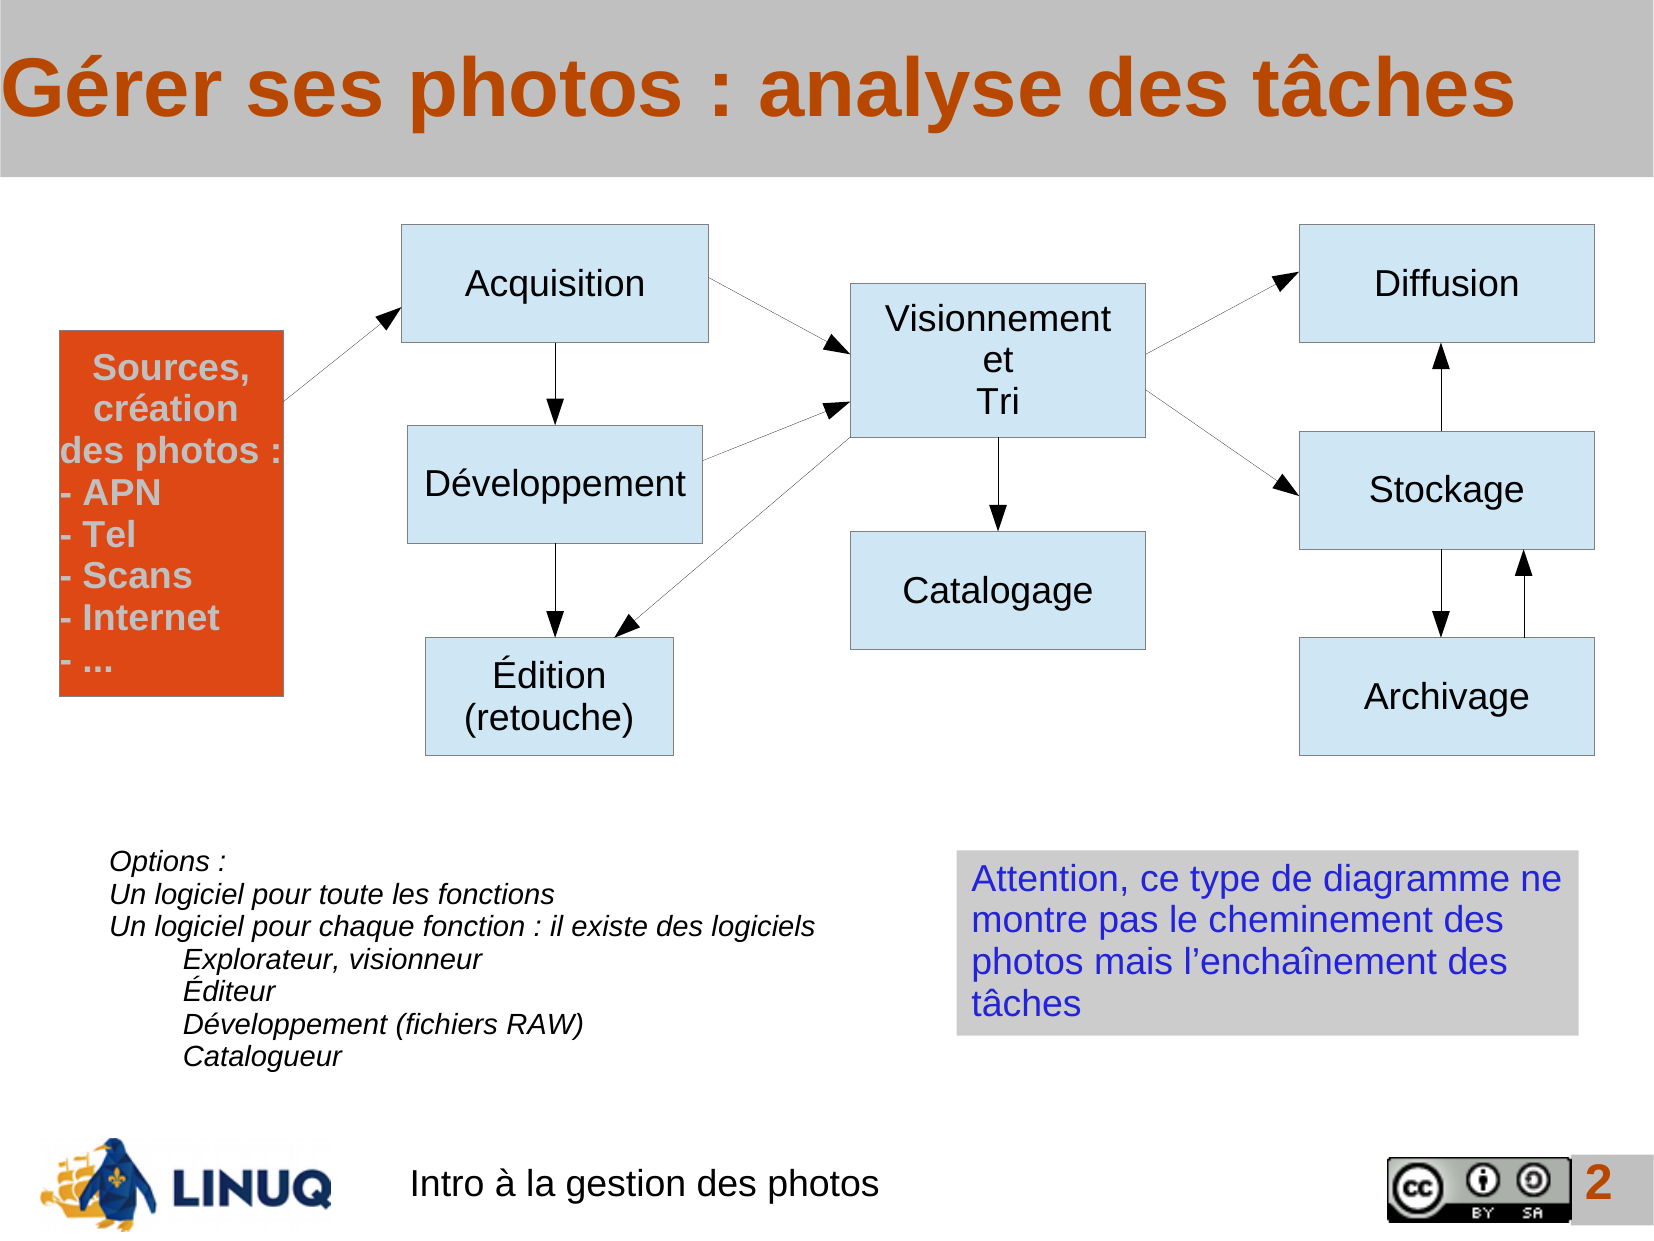

# Gérer ses photos : analyse des tâches
Acquisition
Diffusion
Visionnement
et
Tri
Sources,
création
des photos :
- APN
- Tel
- Scans
- Internet
- ...
Développement
Stockage
Catalogage
Édition
(retouche)
Archivage
Options :
Un logiciel pour toute les fonctions
Un logiciel pour chaque fonction : il existe des logiciels
	Explorateur, visionneur
	Éditeur
	Développement (fichiers RAW)
	Catalogueur
Attention, ce type de diagramme ne montre pas le cheminement des photos mais l’enchaînement des tâches
2